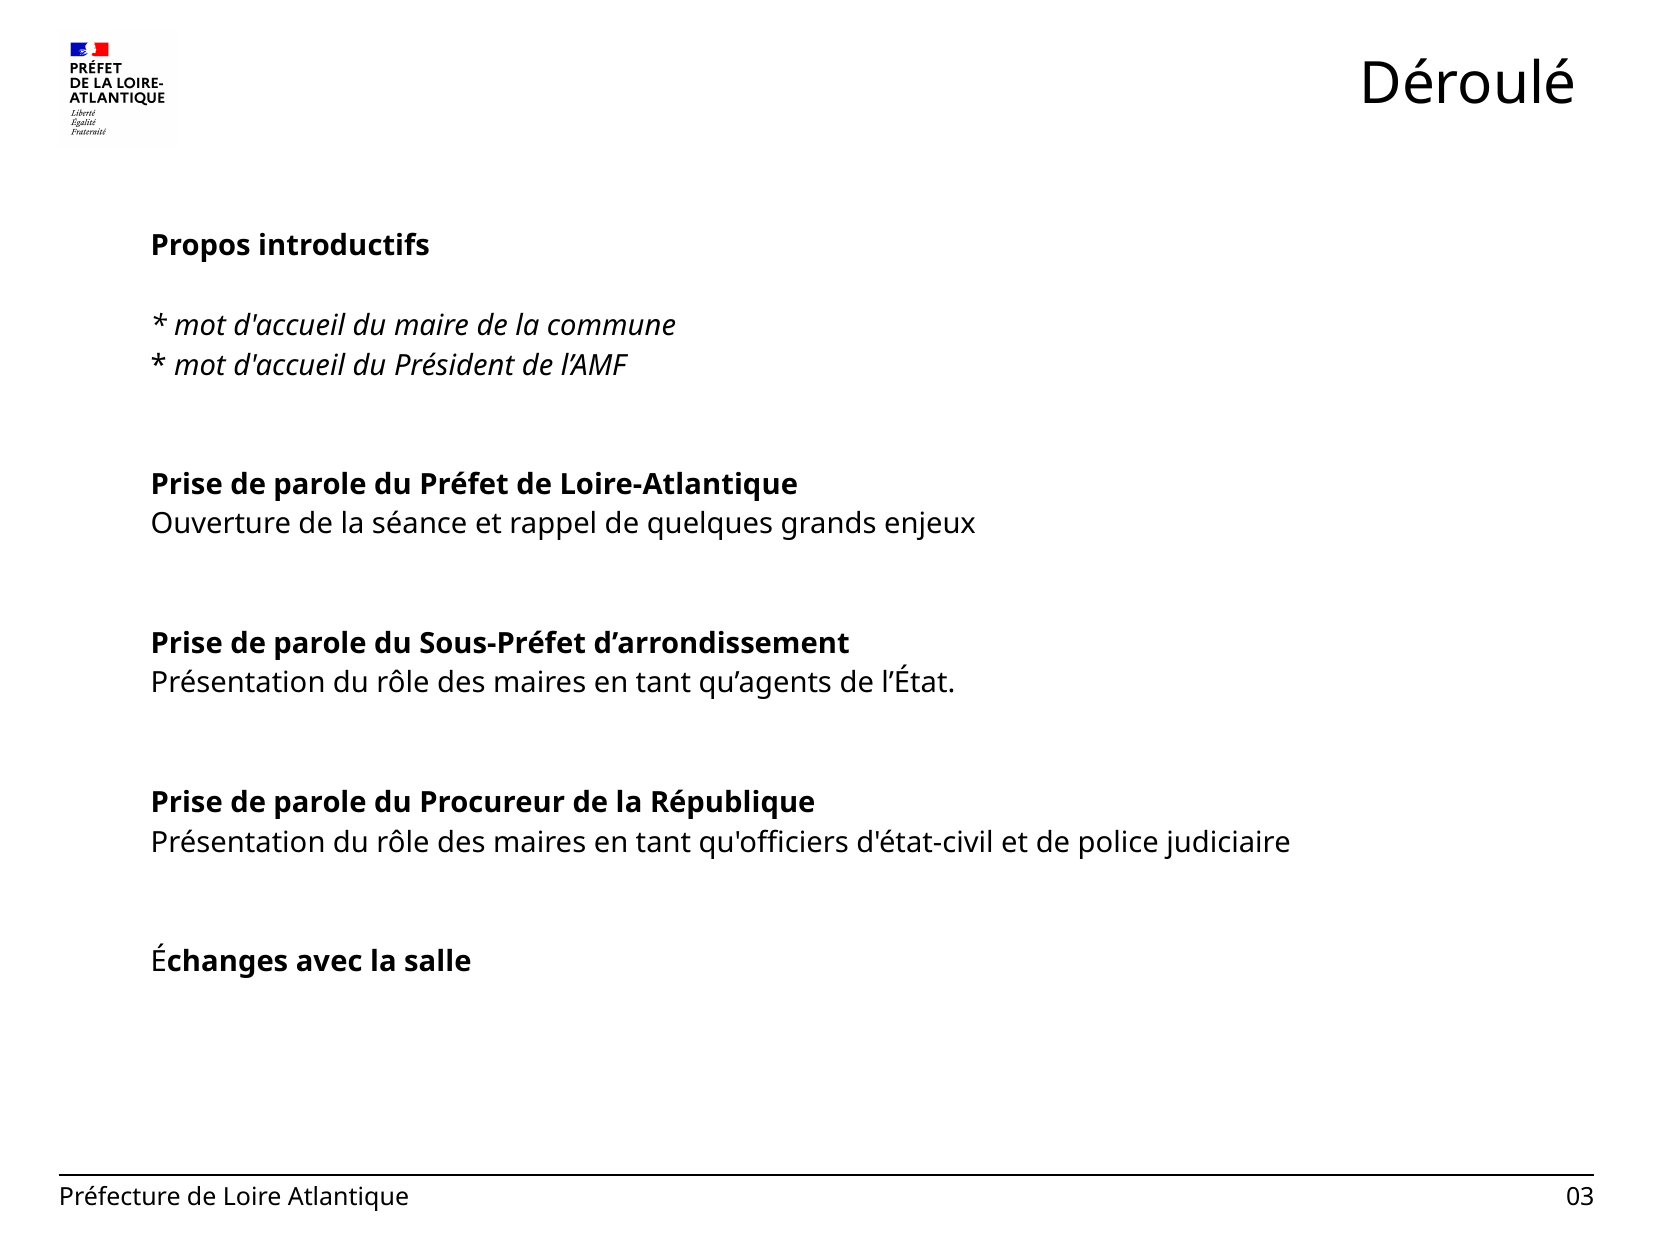

# Déroulé
	Propos introductifs
	* mot d'accueil du maire de la commune
	* mot d'accueil du Président de l’AMF
	Prise de parole du Préfet de Loire-Atlantique
	Ouverture de la séance et rappel de quelques grands enjeux
	Prise de parole du Sous-Préfet d’arrondissement
	Présentation du rôle des maires en tant qu’agents de l’État.
	Prise de parole du Procureur de la République
	Présentation du rôle des maires en tant qu'officiers d'état-civil et de police judiciaire
	Échanges avec la salle
03
Préfecture de Loire Atlantique